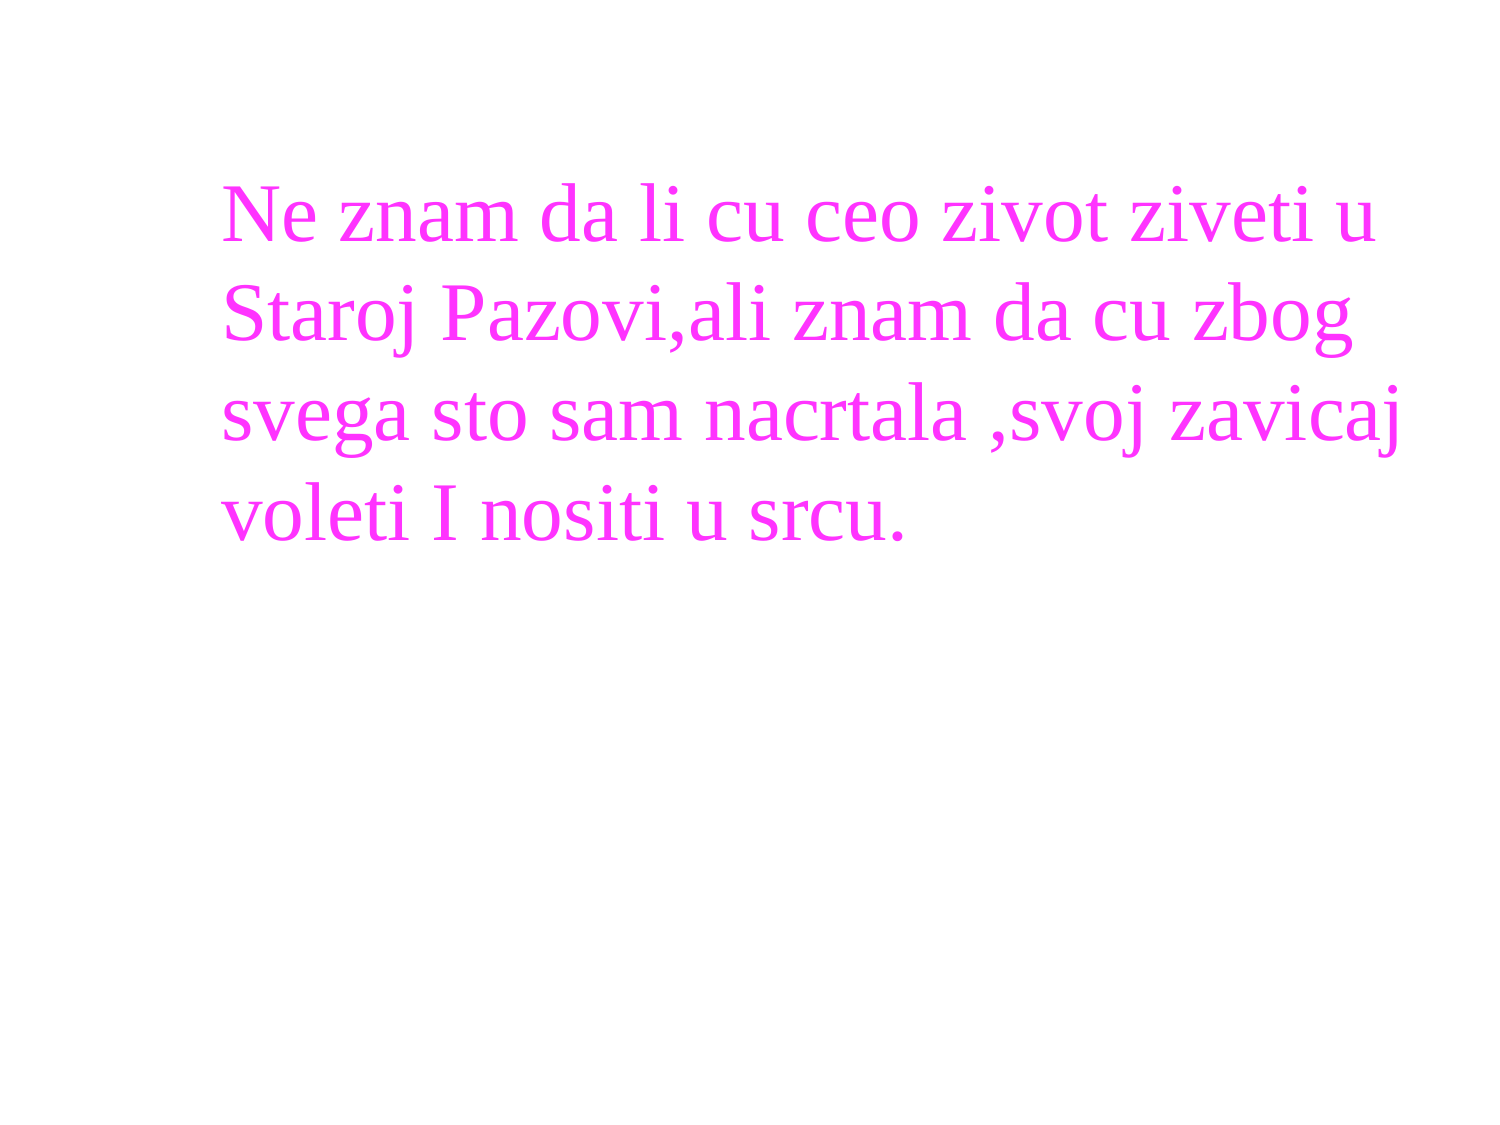

# Ne znam da li cu ceo zivot ziveti u Staroj Pazovi,ali znam da cu zbog svega sto sam nacrtala ,svoj zavicaj voleti I nositi u srcu.